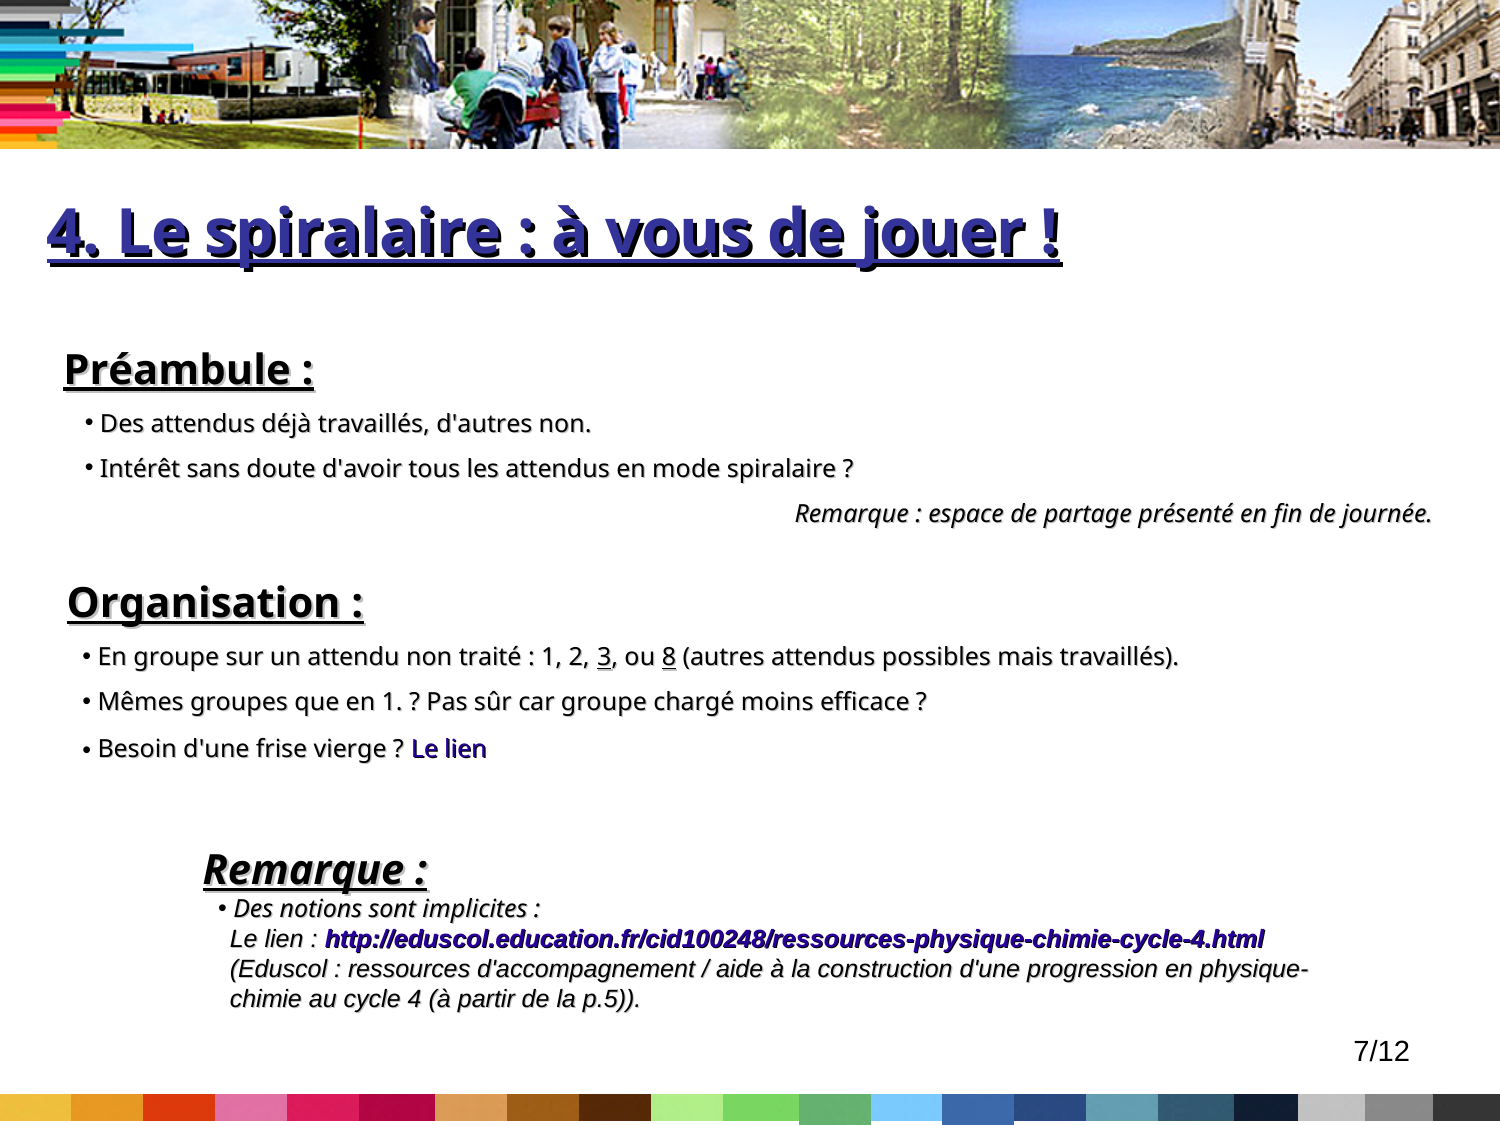

4. Le spiralaire : à vous de jouer !
Préambule :
 Des attendus déjà travaillés, d'autres non.
 Intérêt sans doute d'avoir tous les attendus en mode spiralaire ?
Remarque : espace de partage présenté en fin de journée.
Organisation :
 En groupe sur un attendu non traité : 1, 2, 3, ou 8 (autres attendus possibles mais travaillés).
 Mêmes groupes que en 1. ? Pas sûr car groupe chargé moins efficace ?
 Besoin d'une frise vierge ? Le lien
Remarque :
 Des notions sont implicites :
Le lien : http://eduscol.education.fr/cid100248/ressources-physique-chimie-cycle-4.html
(Eduscol : ressources d'accompagnement / aide à la construction d'une progression en physique-chimie au cycle 4 (à partir de la p.5)).